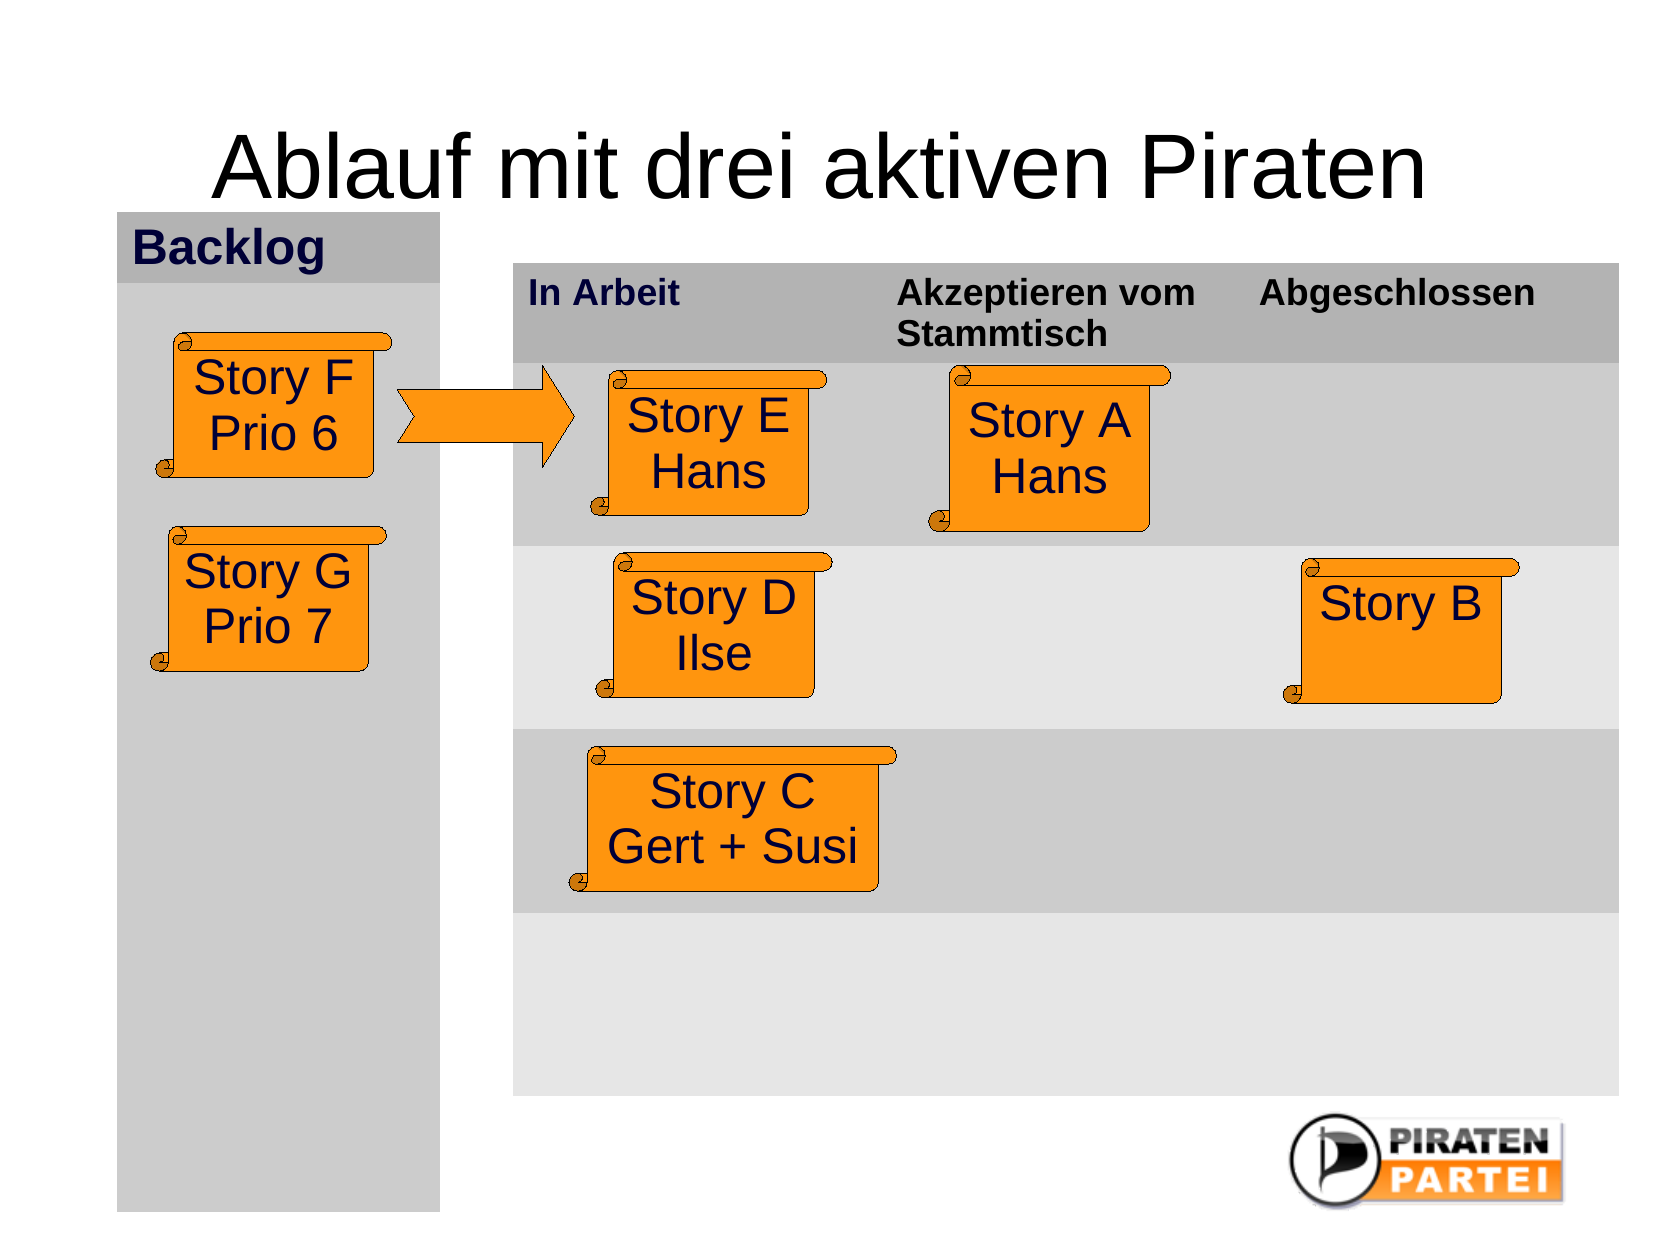

# Ablauf mit drei aktiven Piraten
| Backlog |
| --- |
| |
| In Arbeit | Akzeptieren vom Stammtisch | Abgeschlossen |
| --- | --- | --- |
| | | |
| | | |
| | | |
| | | |
Story F
Prio 6
Story A
Hans
Story E
Hans
Story G
Prio 7
Story D
Ilse
Story B
Story C
Gert + Susi